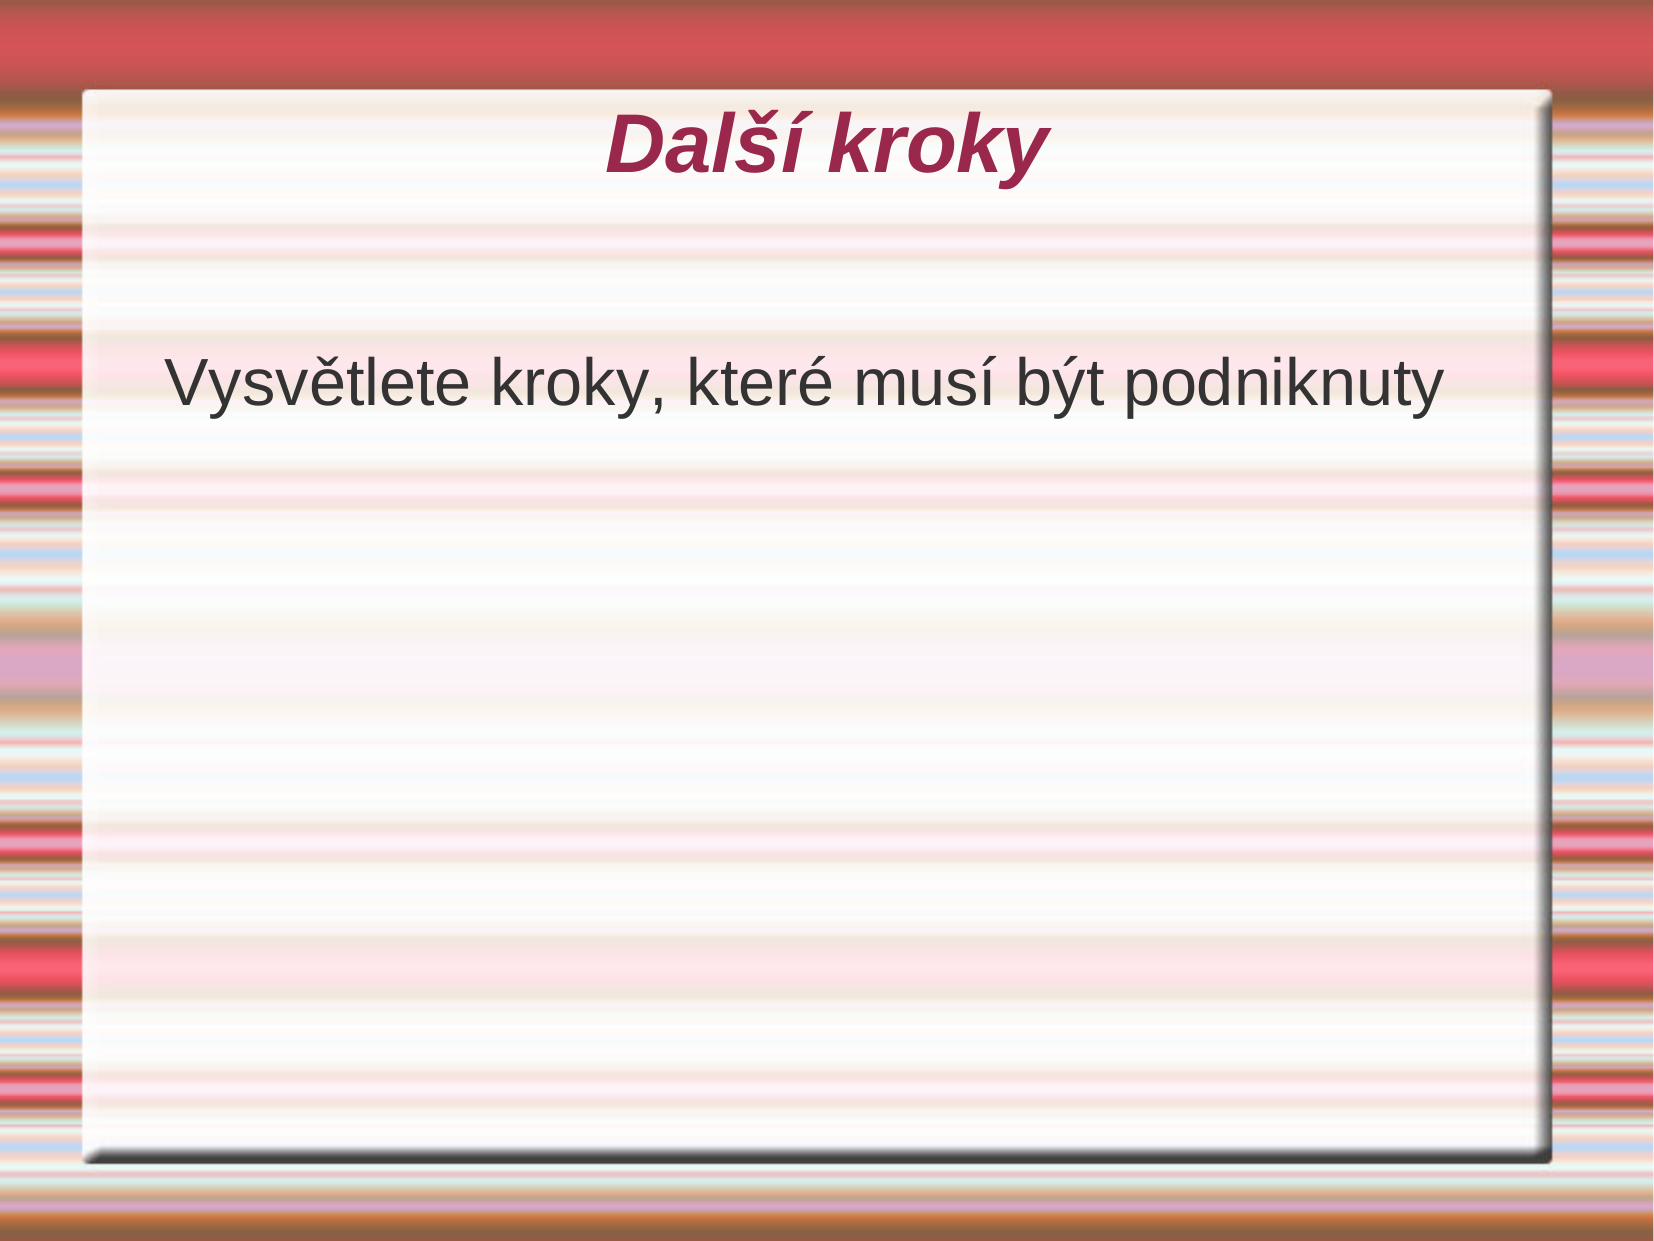

# Další kroky
Vysvětlete kroky, které musí být podniknuty